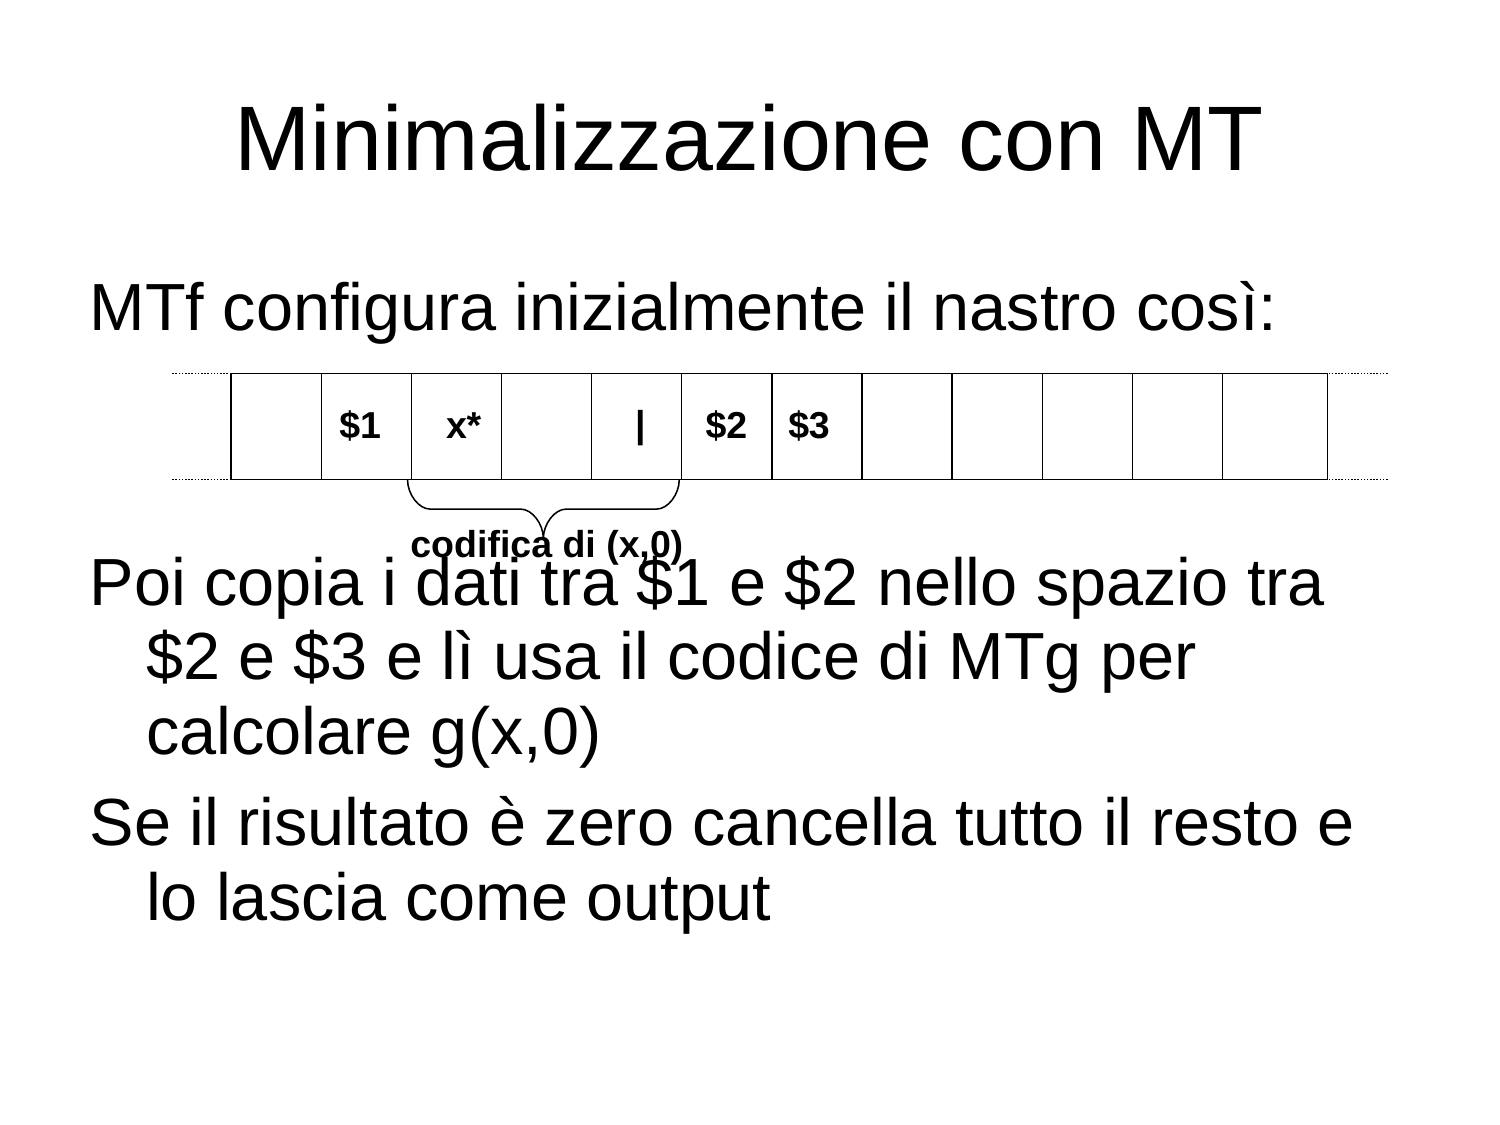

# Minimalizzazione con MT
MTf configura inizialmente il nastro così:
Poi copia i dati tra $1 e $2 nello spazio tra $2 e $3 e lì usa il codice di MTg per calcolare g(x,0)
Se il risultato è zero cancella tutto il resto e lo lascia come output
|
$1
x*
$2
$3
codifica di (x,0)